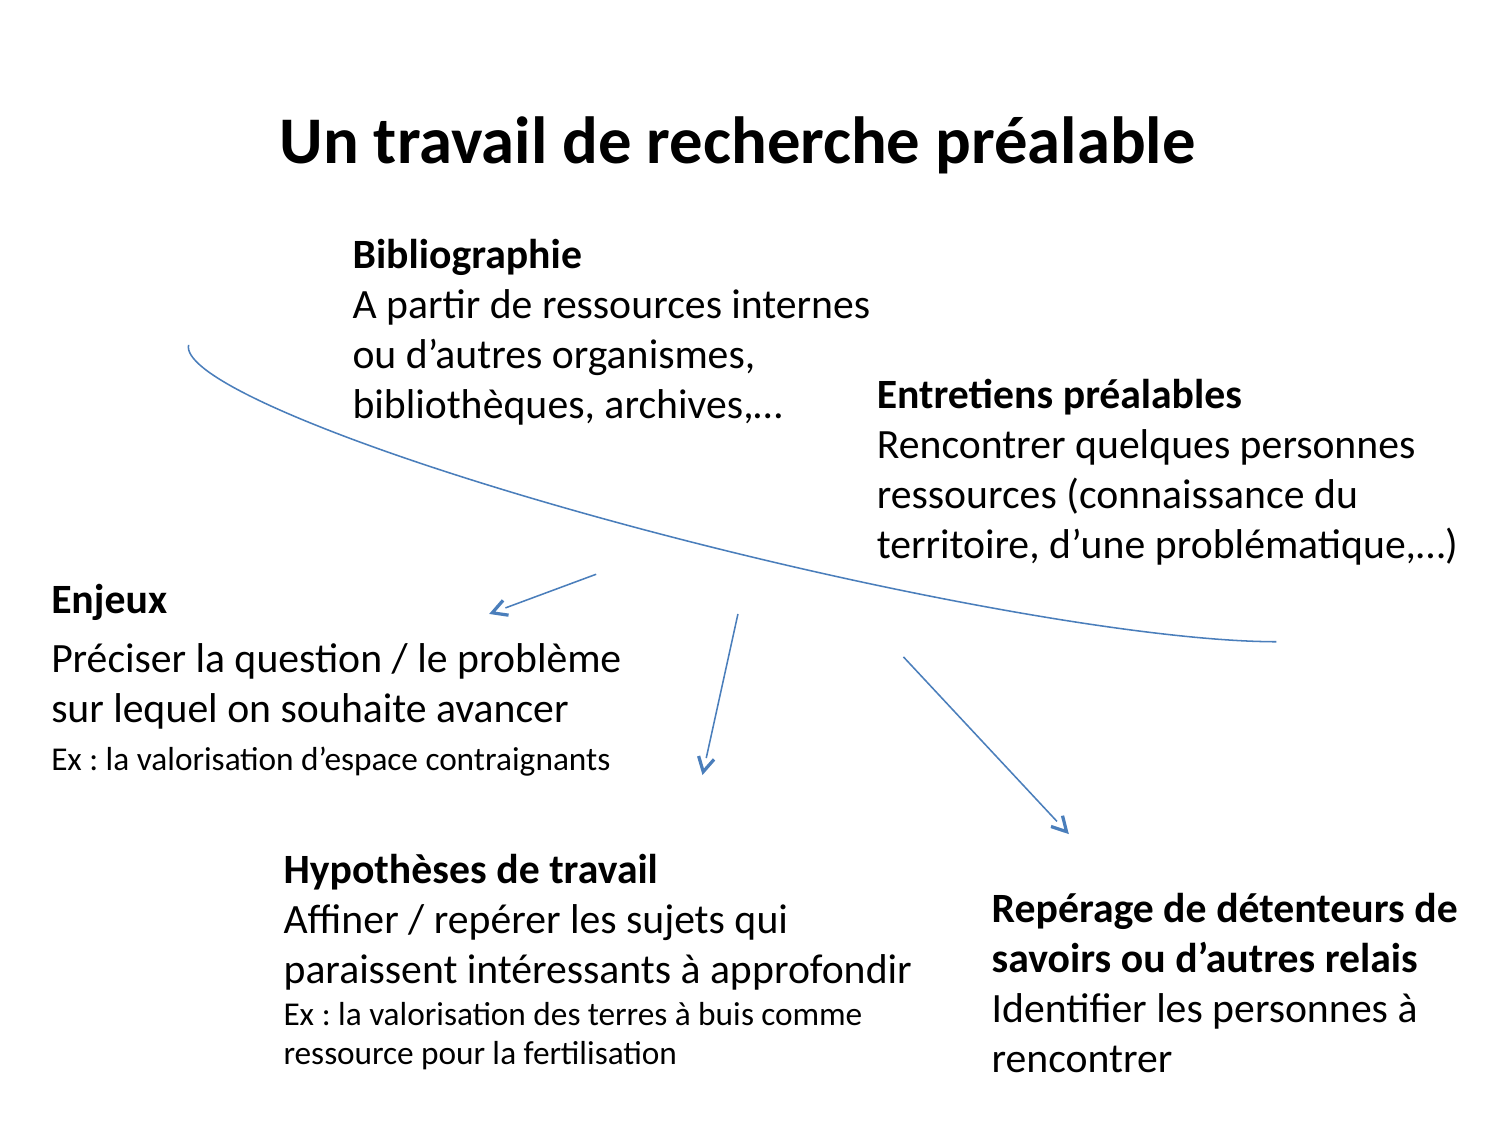

# Un travail de recherche préalable
Bibliographie
A partir de ressources internes ou d’autres organismes, bibliothèques, archives,…
Entretiens préalables
Rencontrer quelques personnes ressources (connaissance du territoire, d’une problématique,…)
Enjeux
Préciser la question / le problème sur lequel on souhaite avancer
Ex : la valorisation d’espace contraignants
Hypothèses de travail
Affiner / repérer les sujets qui paraissent intéressants à approfondir
Ex : la valorisation des terres à buis comme ressource pour la fertilisation
Repérage de détenteurs de savoirs ou d’autres relais
Identifier les personnes à rencontrer